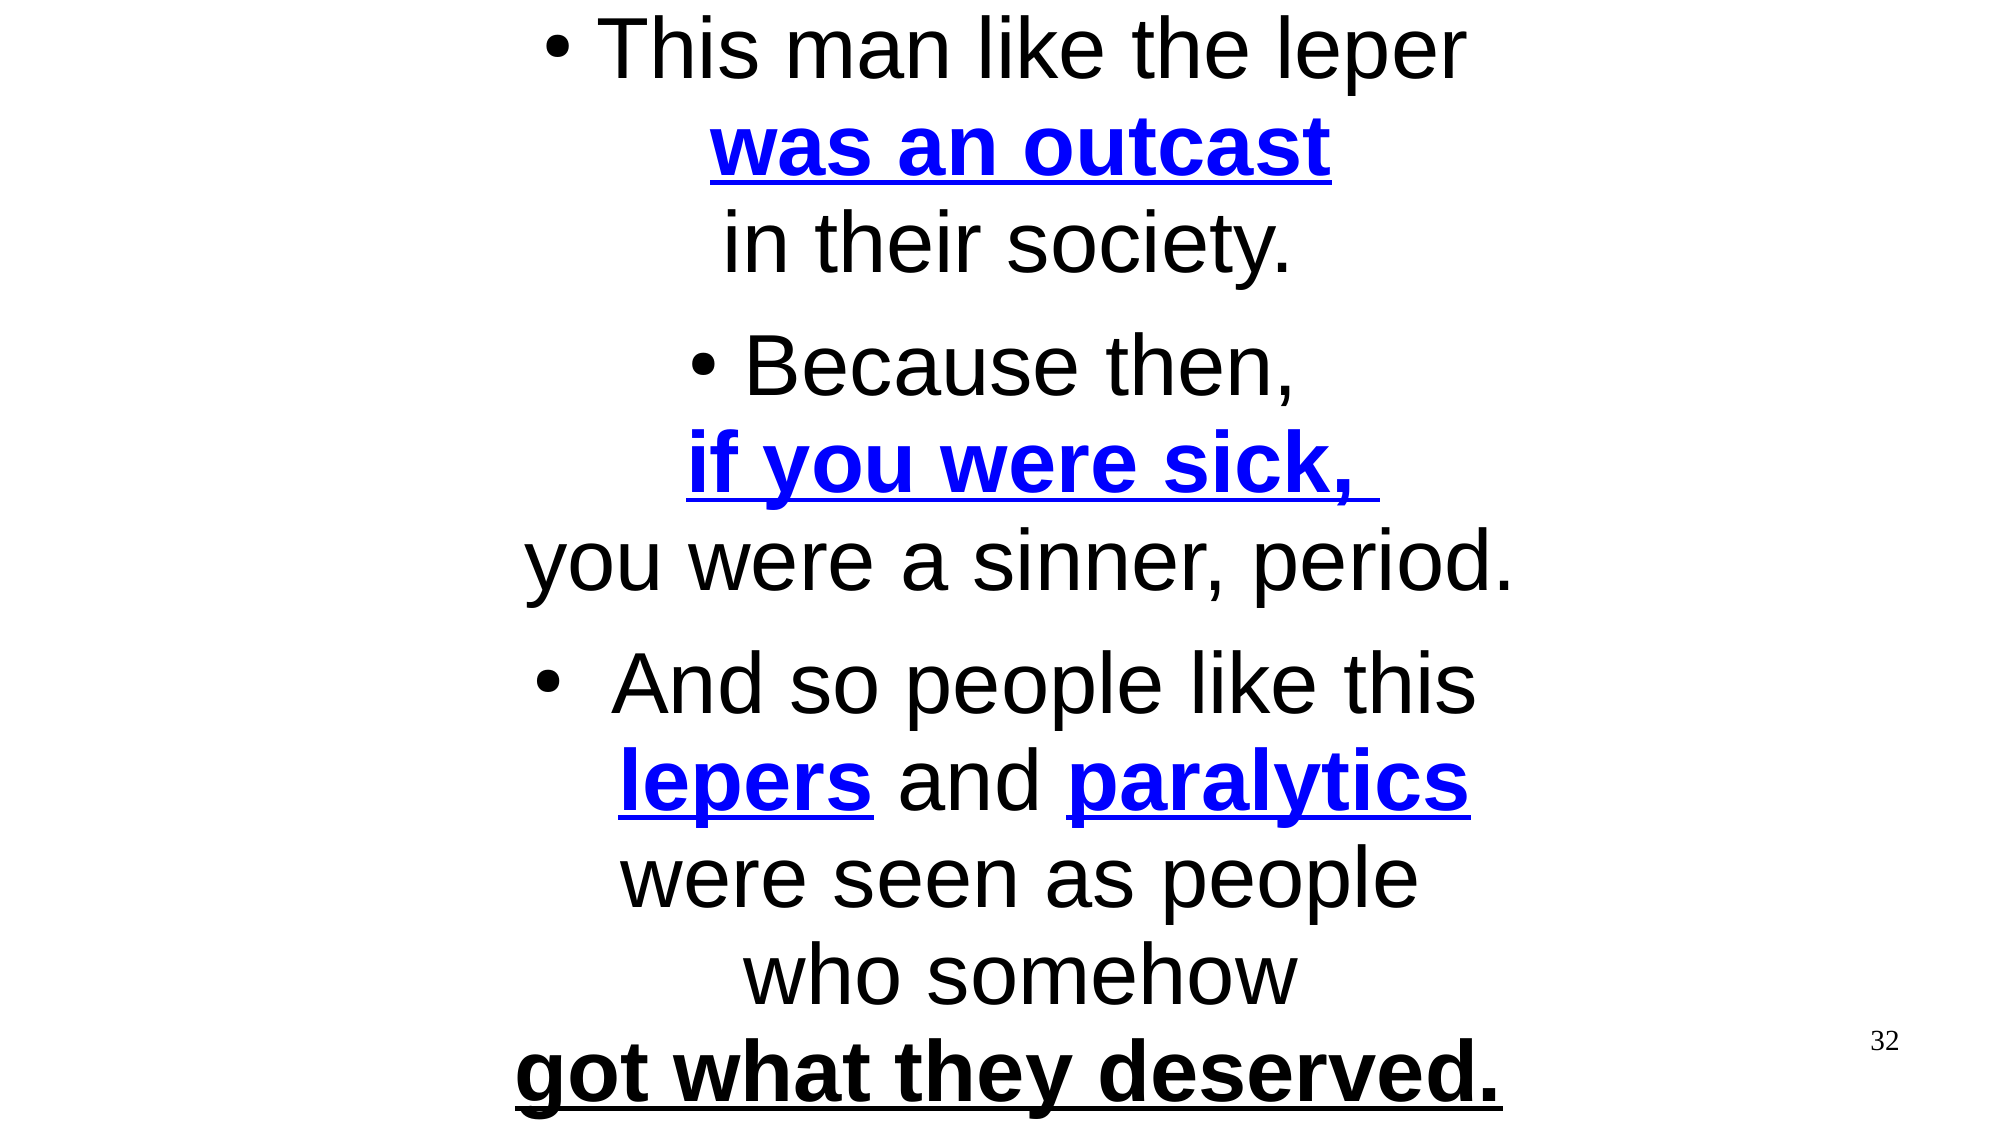

# This man like the leper was an outcast in their society.
Because then,
if you were sick,
you were a sinner, period.
 And so people like this
 lepers and paralytics
were seen as people
who somehow
got what they deserved.
32